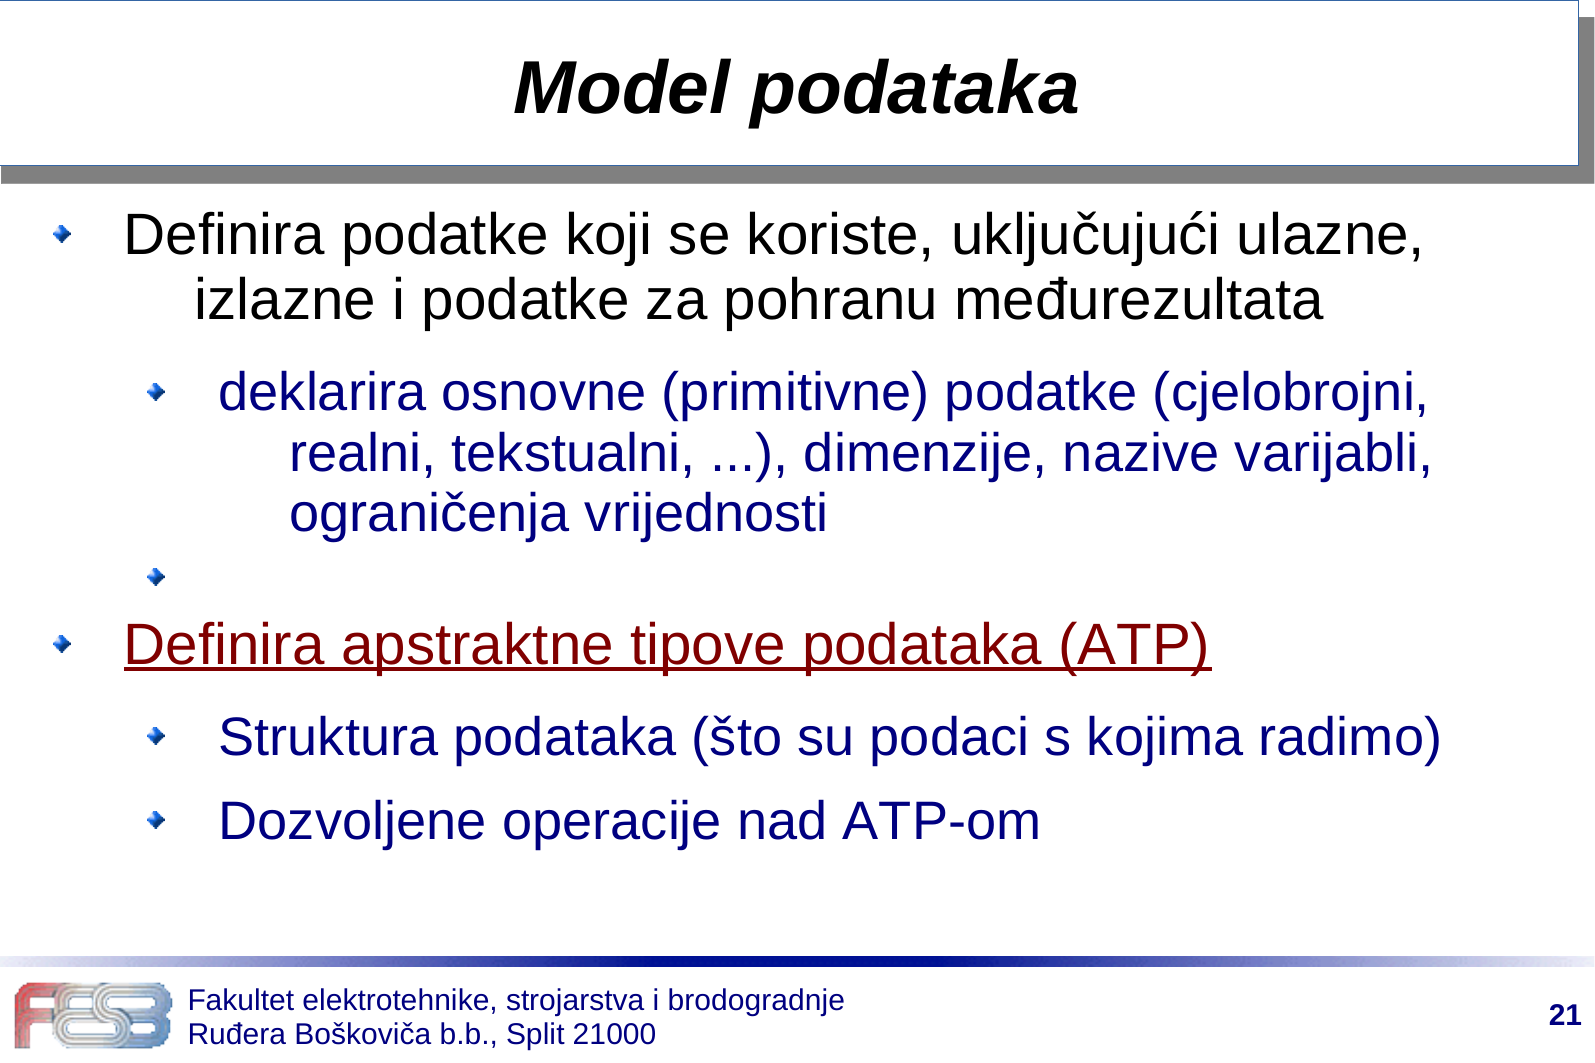

# Model podataka
Definira podatke koji se koriste, uključujući ulazne, izlazne i podatke za pohranu međurezultata
deklarira osnovne (primitivne) podatke (cjelobrojni, realni, tekstualni, ...), dimenzije, nazive varijabli, ograničenja vrijednosti
Definira apstraktne tipove podataka (ATP)
Struktura podataka (što su podaci s kojima radimo)
Dozvoljene operacije nad ATP-om